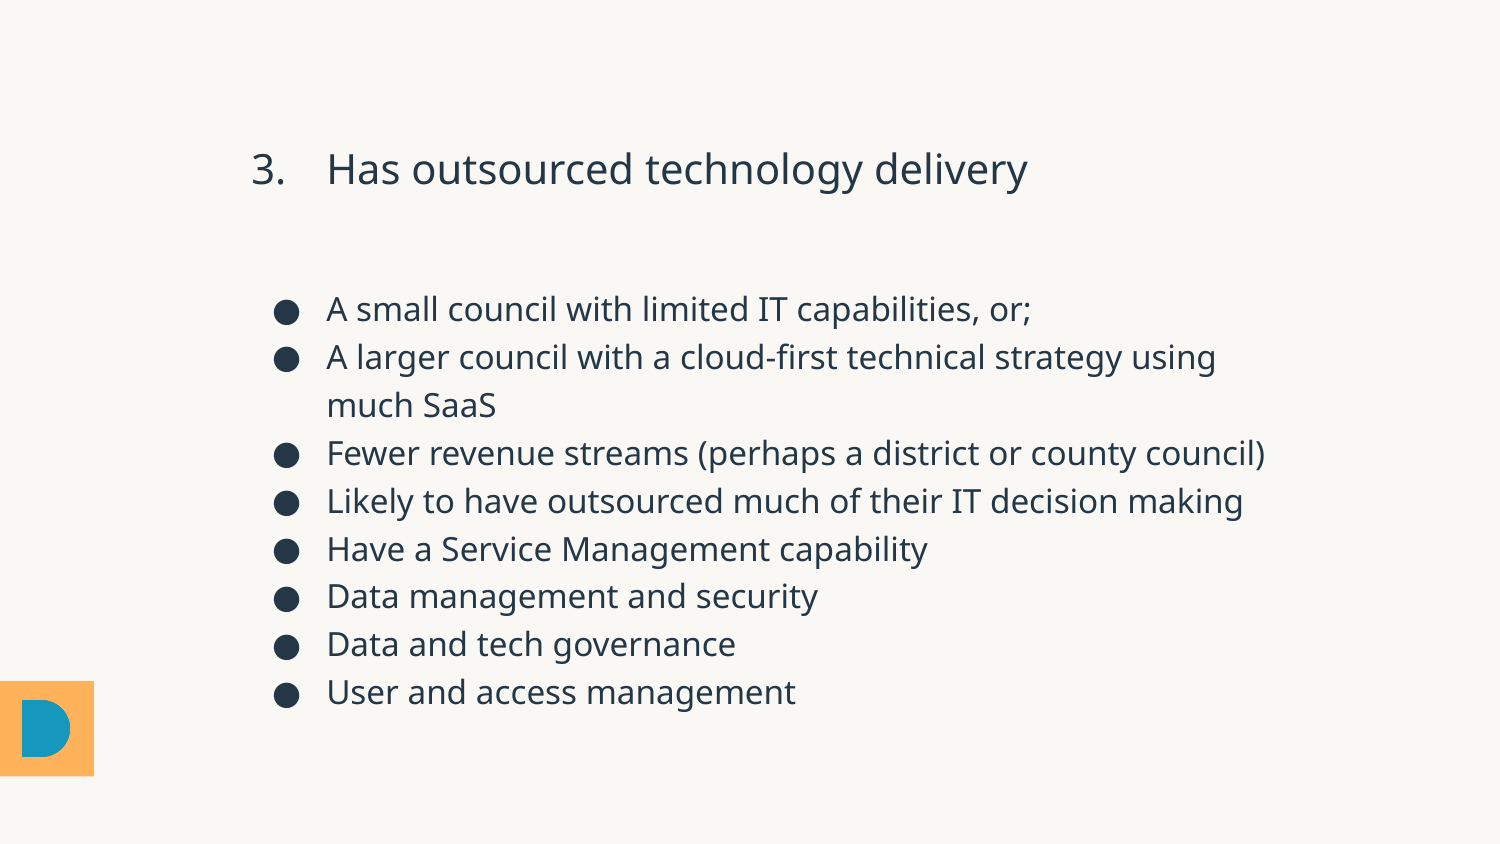

3.	Has outsourced technology delivery
# A small council with limited IT capabilities, or;
A larger council with a cloud-first technical strategy using much SaaS
Fewer revenue streams (perhaps a district or county council)
Likely to have outsourced much of their IT decision making
Have a Service Management capability
Data management and security
Data and tech governance
User and access management